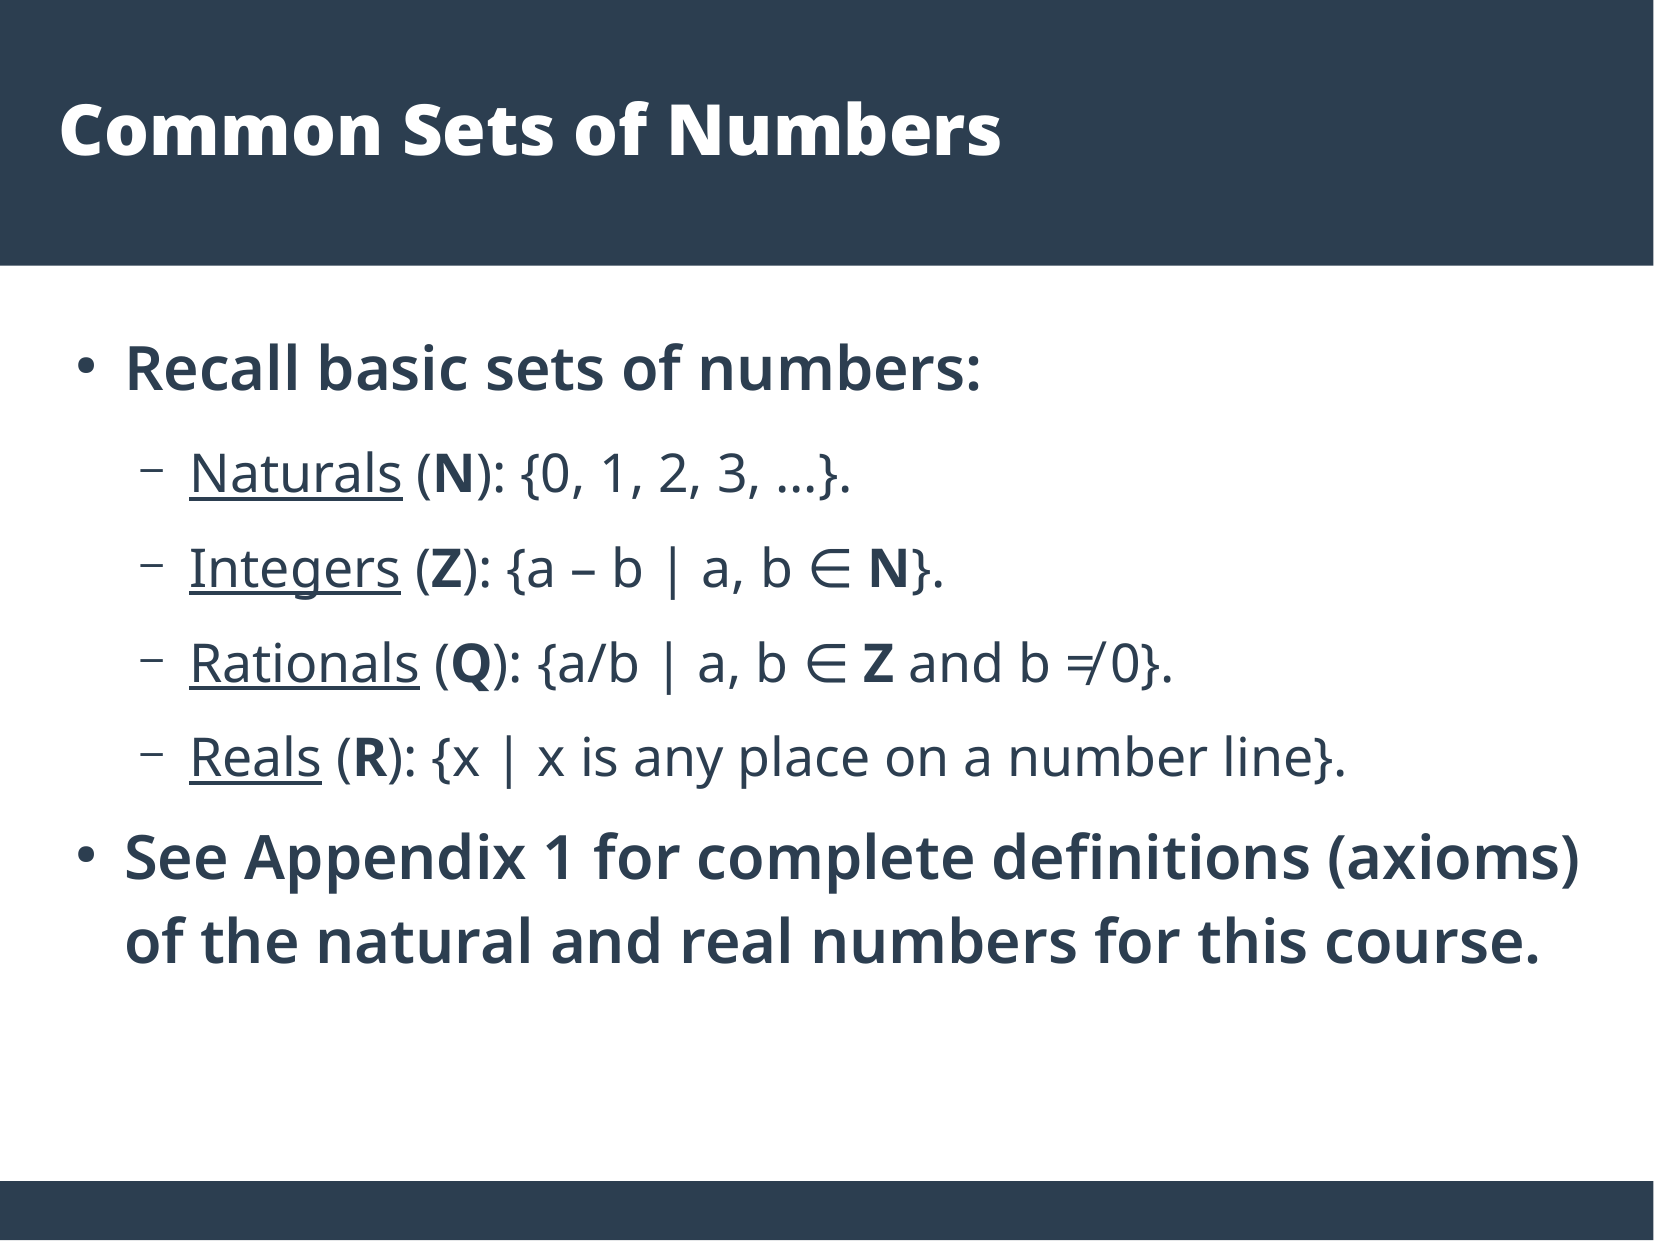

# Common Sets of Numbers
Recall basic sets of numbers:
Naturals (N): {0, 1, 2, 3, …}.
Integers (Z): {a – b | a, b ∈ N}.
Rationals (Q): {a/b | a, b ∈ Z and b ≠ 0}.
Reals (R): {x | x is any place on a number line}.
See Appendix 1 for complete definitions (axioms) of the natural and real numbers for this course.